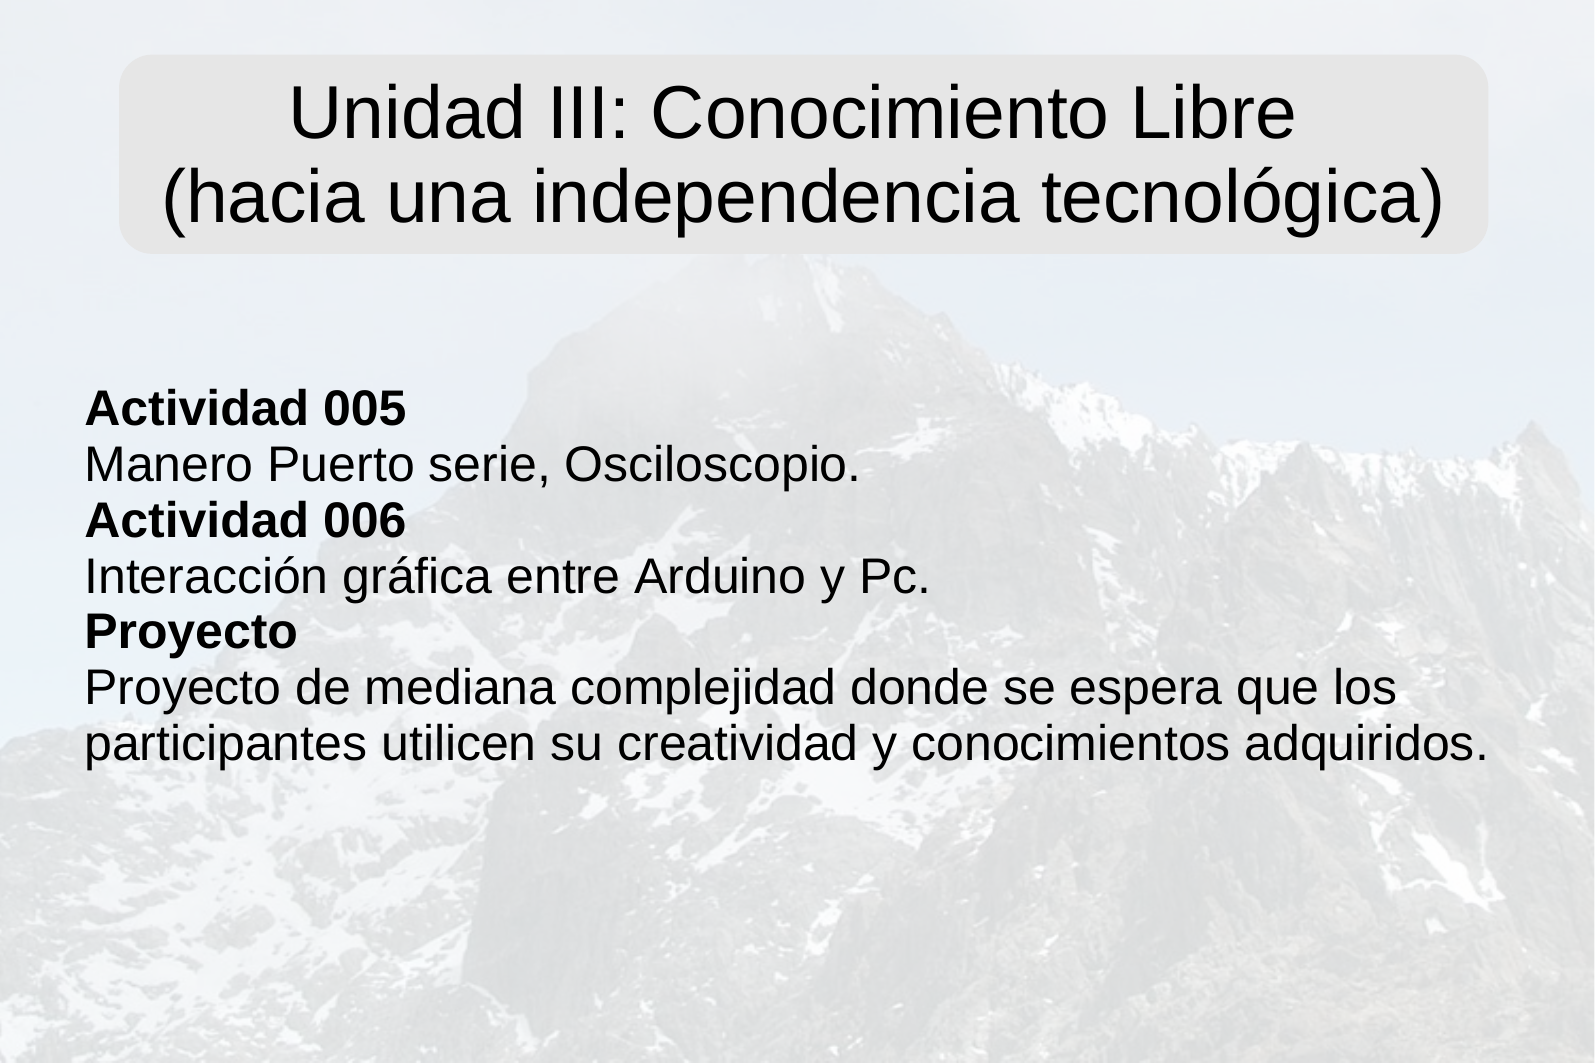

Unidad III: Conocimiento Libre
(hacia una independencia tecnológica)
Actividad 005
Manero Puerto serie, Osciloscopio.
Actividad 006
Interacción gráfica entre Arduino y Pc.
Proyecto
Proyecto de mediana complejidad donde se espera que los participantes utilicen su creatividad y conocimientos adquiridos.